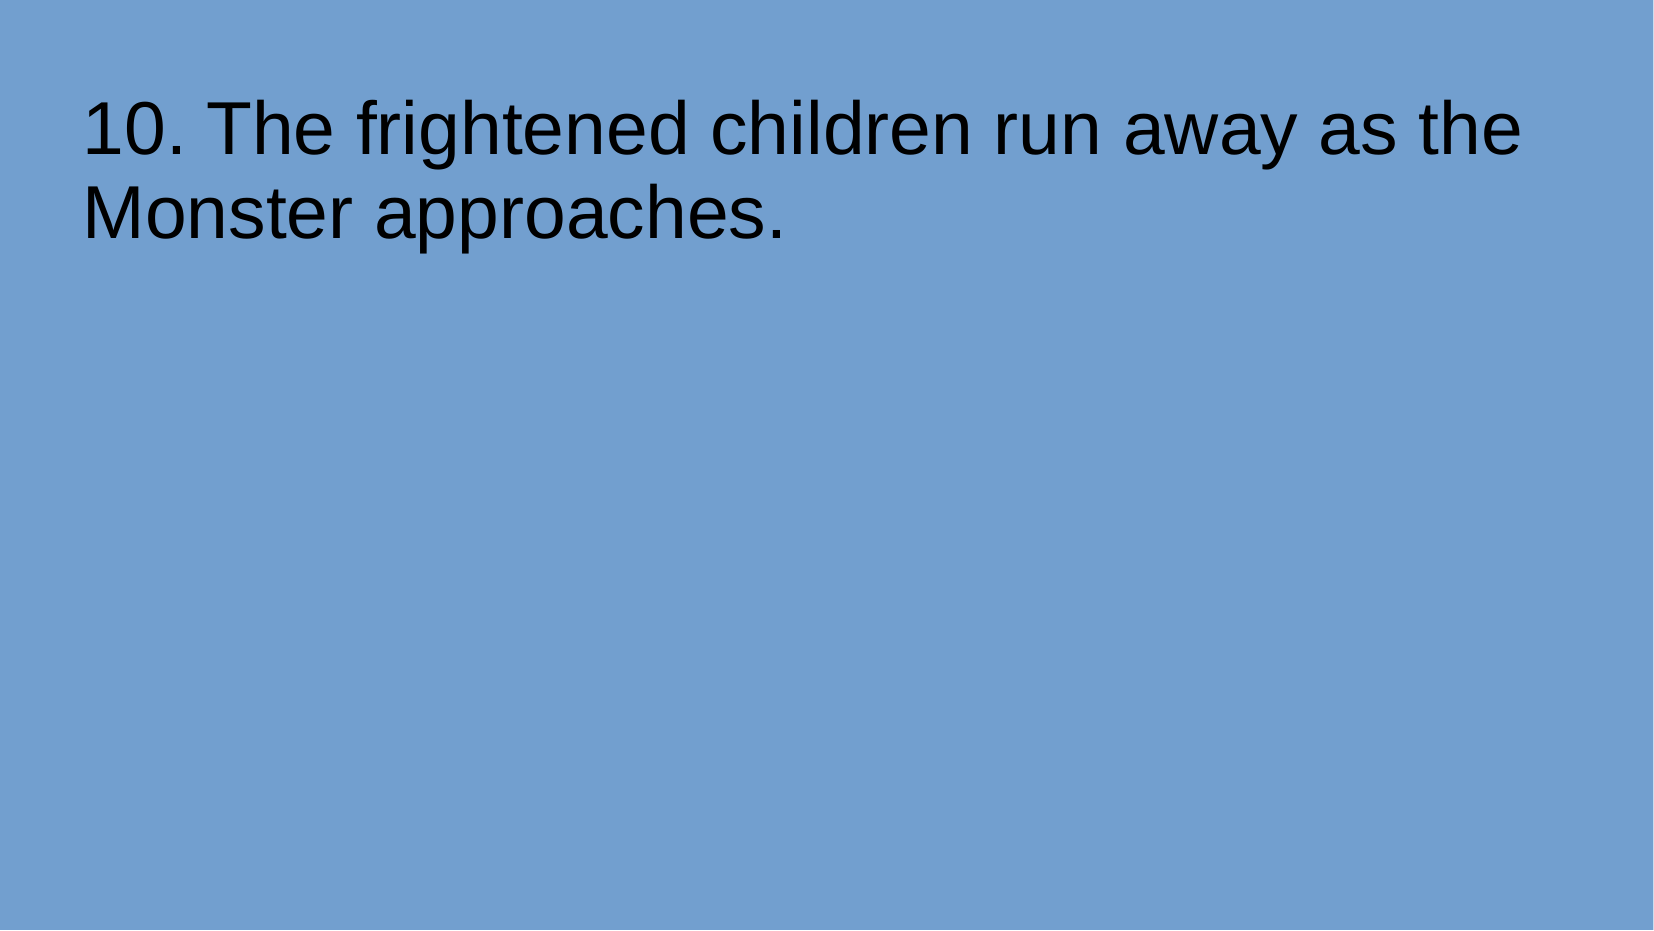

# 10. The frightened children run away as the Monster approaches.